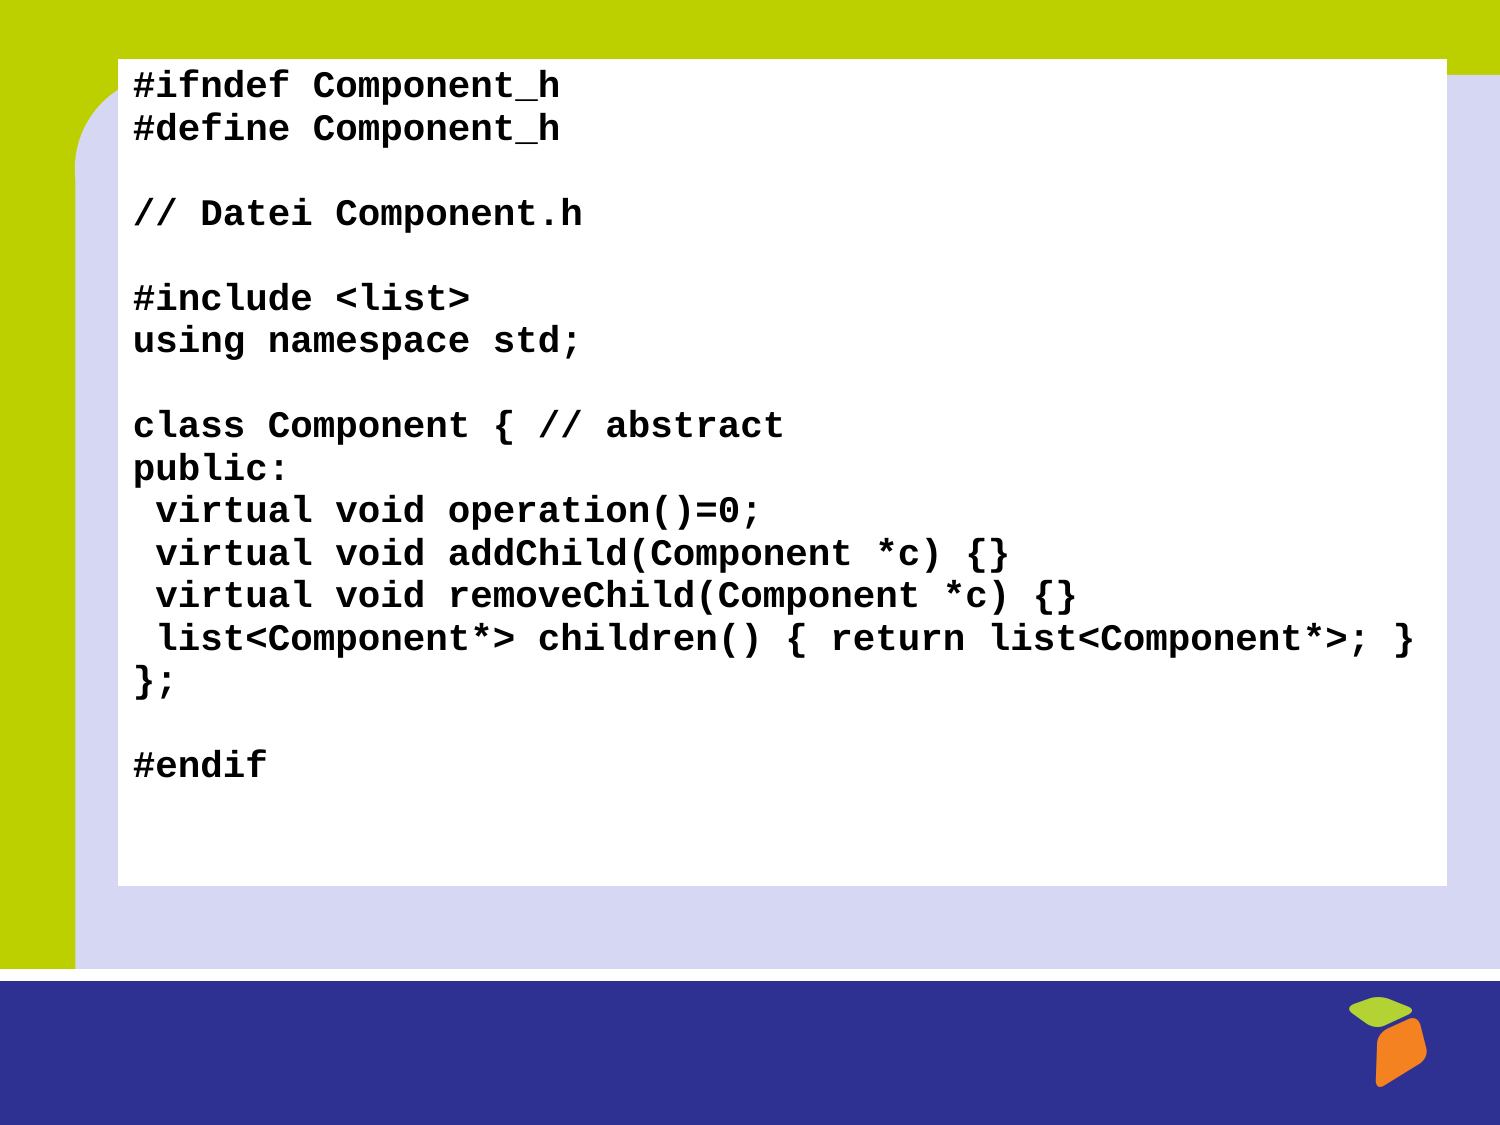

#ifndef Component_h
#define Component_h
// Datei Component.h
#include <list>
using namespace std;
class Component { // abstract
public:
 virtual void operation()=0;
 virtual void addChild(Component *c) {}
 virtual void removeChild(Component *c) {}
 list<Component*> children() { return list<Component*>; }
};
#endif